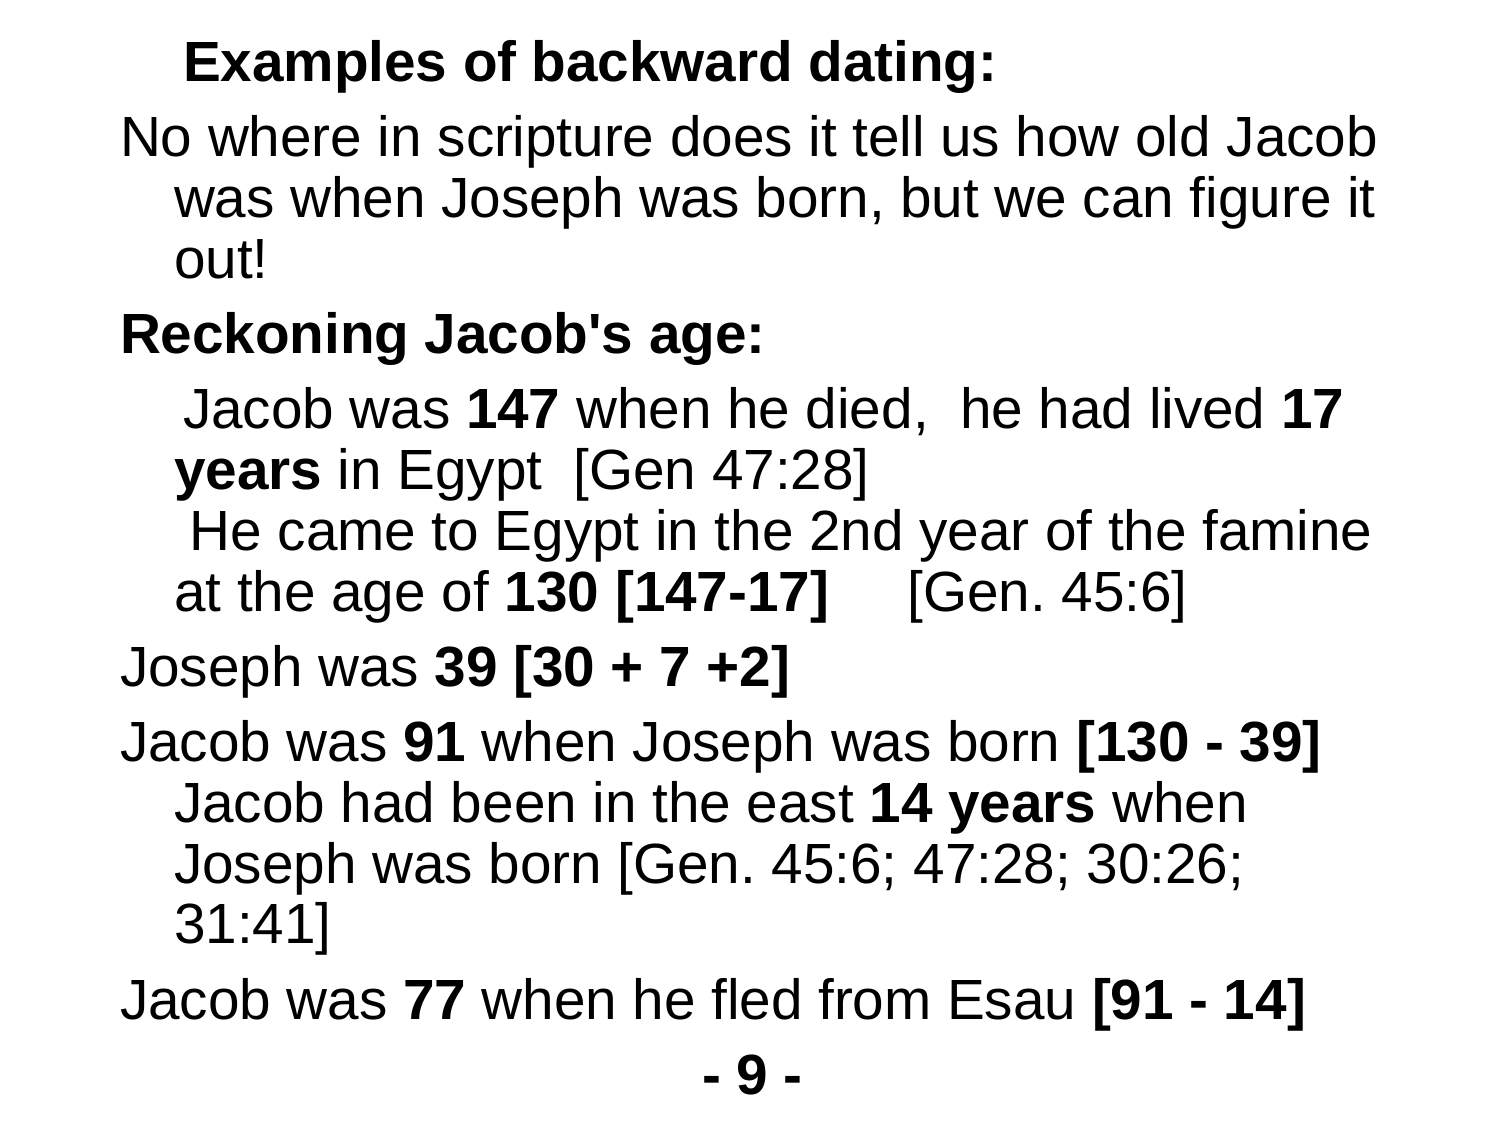

# Examples of backward dating:
No where in scripture does it tell us how old Jacob was when Joseph was born, but we can figure it out!
Reckoning Jacob's age:
 Jacob was 147 when he died, he had lived 17 years in Egypt [Gen 47:28]
 He came to Egypt in the 2nd year of the famine at the age of 130 [147-17] [Gen. 45:6]
Joseph was 39 [30 + 7 +2]
Jacob was 91 when Joseph was born [130 - 39]
Jacob had been in the east 14 years when Joseph was born [Gen. 45:6; 47:28; 30:26; 31:41]
Jacob was 77 when he fled from Esau [91 - 14]
- 9 -